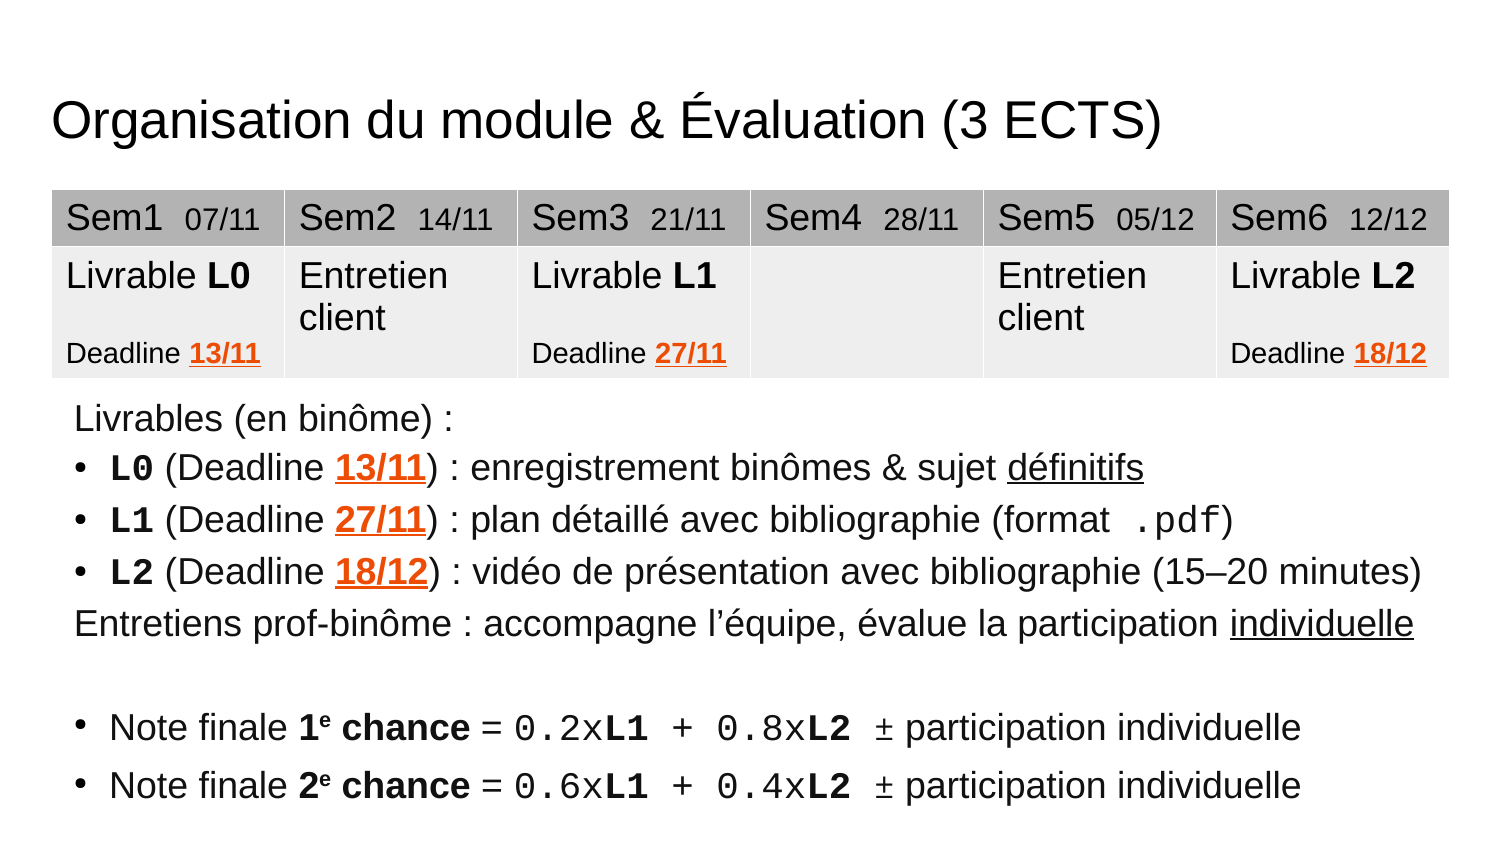

# Organisation du module & Évaluation (3 ECTS)
| Sem1 07/11 | Sem2 14/11 | Sem3 21/11 | Sem4 28/11 | Sem5 05/12 | Sem6 12/12 |
| --- | --- | --- | --- | --- | --- |
| Livrable L0 Deadline 13/11 | Entretien client | Livrable L1 Deadline 27/11 | | Entretien client | Livrable L2 Deadline 18/12 |
Livrables (en binôme) :
L0 (Deadline 13/11) : enregistrement binômes & sujet définitifs
L1 (Deadline 27/11) : plan détaillé avec bibliographie (format .pdf)
L2 (Deadline 18/12) : vidéo de présentation avec bibliographie (15–20 minutes)
Entretiens prof-binôme : accompagne l’équipe, évalue la participation individuelle
Note finale 1e chance = 0.2xL1 + 0.8xL2 ± participation individuelle
Note finale 2e chance = 0.6xL1 + 0.4xL2 ± participation individuelle